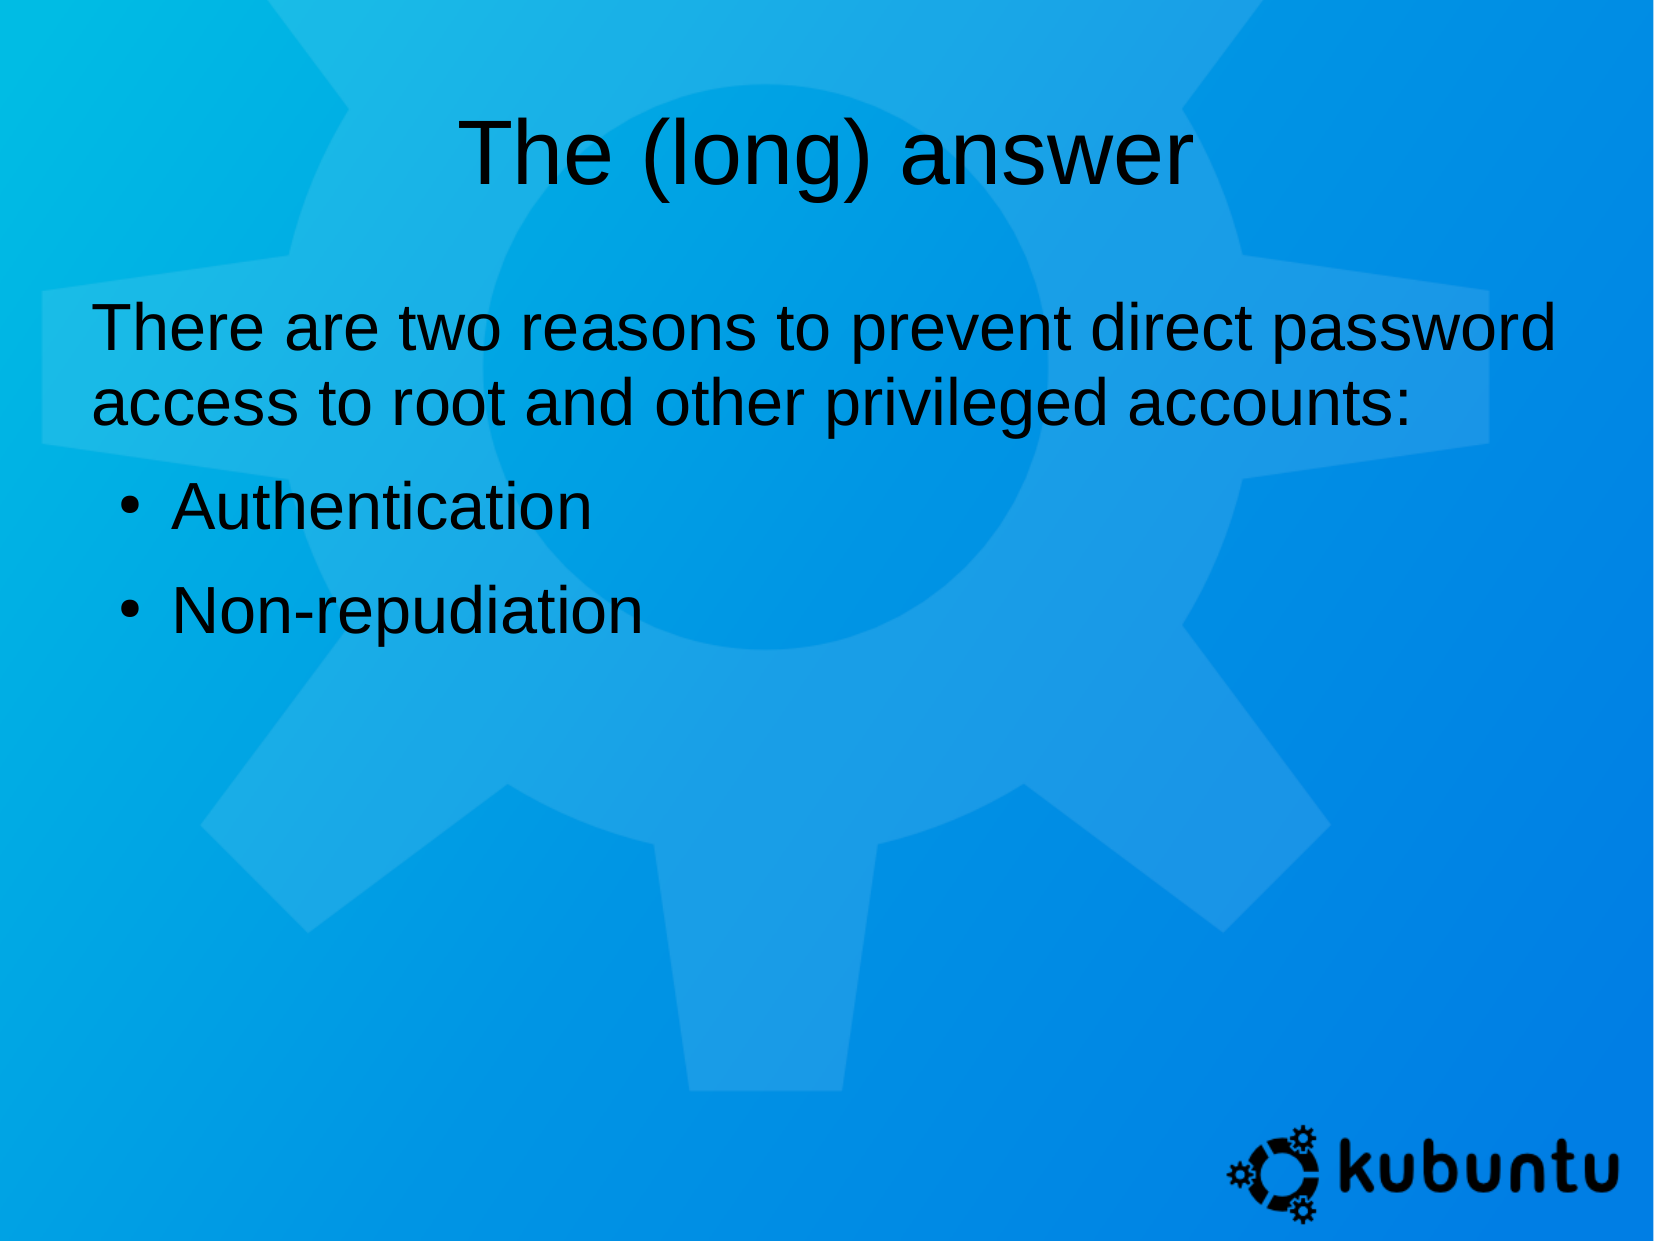

# The (long) answer
There are two reasons to prevent direct password access to root and other privileged accounts:
Authentication
Non-repudiation